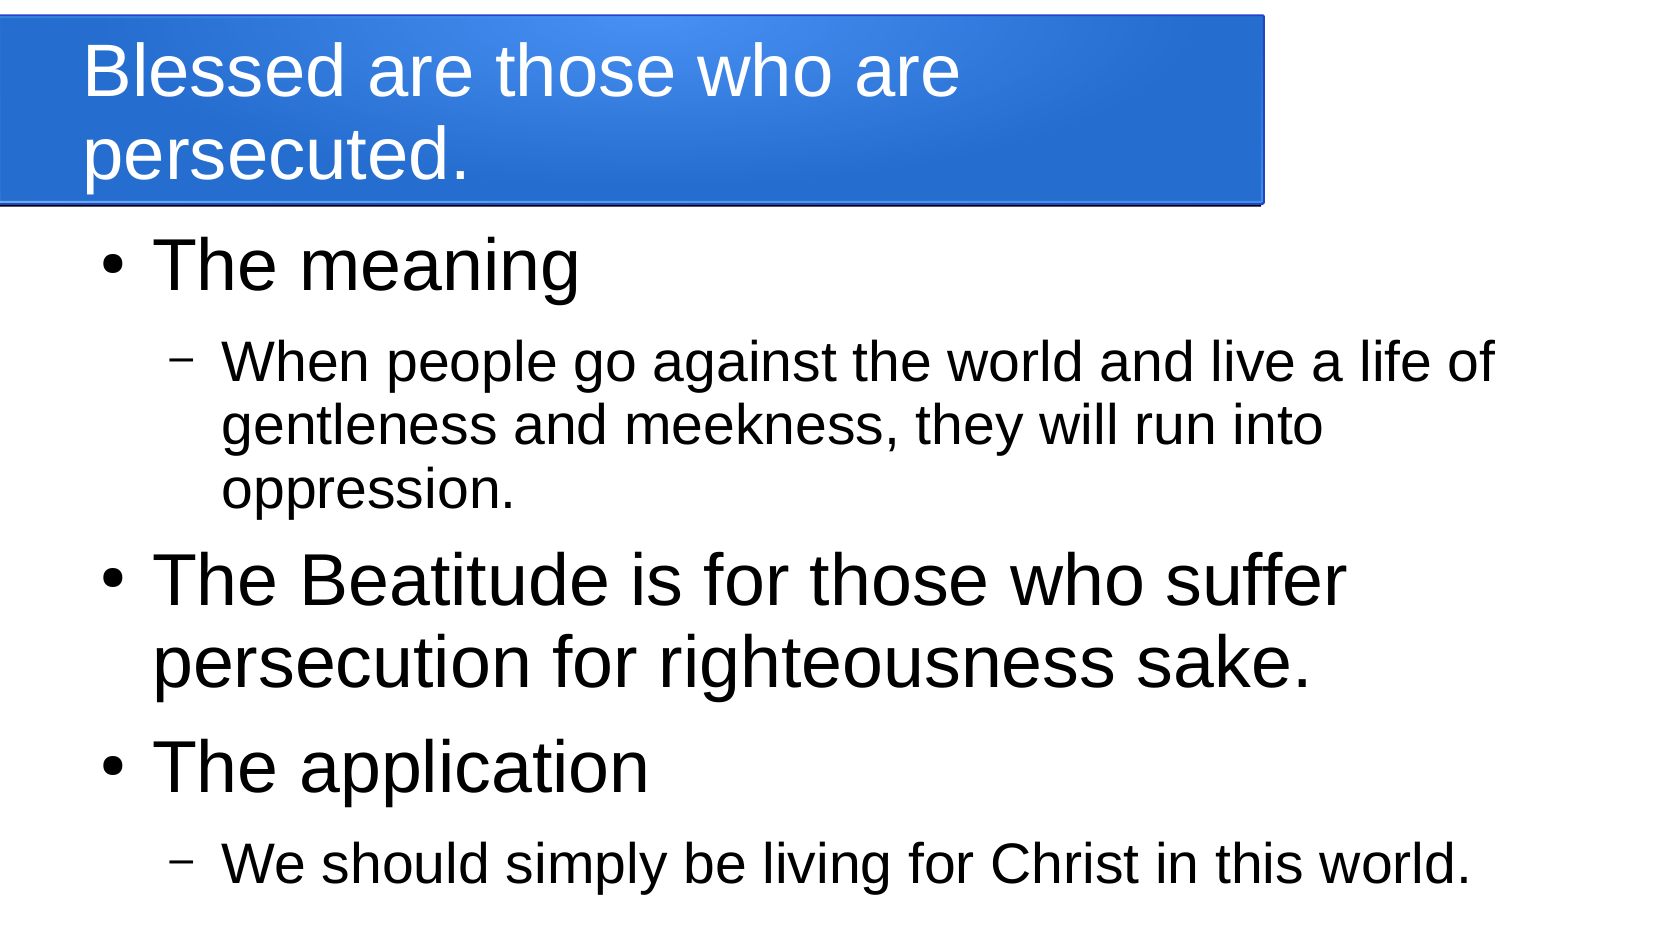

# Blessed are those who are persecuted.
The meaning
When people go against the world and live a life of gentleness and meekness, they will run into oppression.
The Beatitude is for those who suffer persecution for righteousness sake.
The application
We should simply be living for Christ in this world.